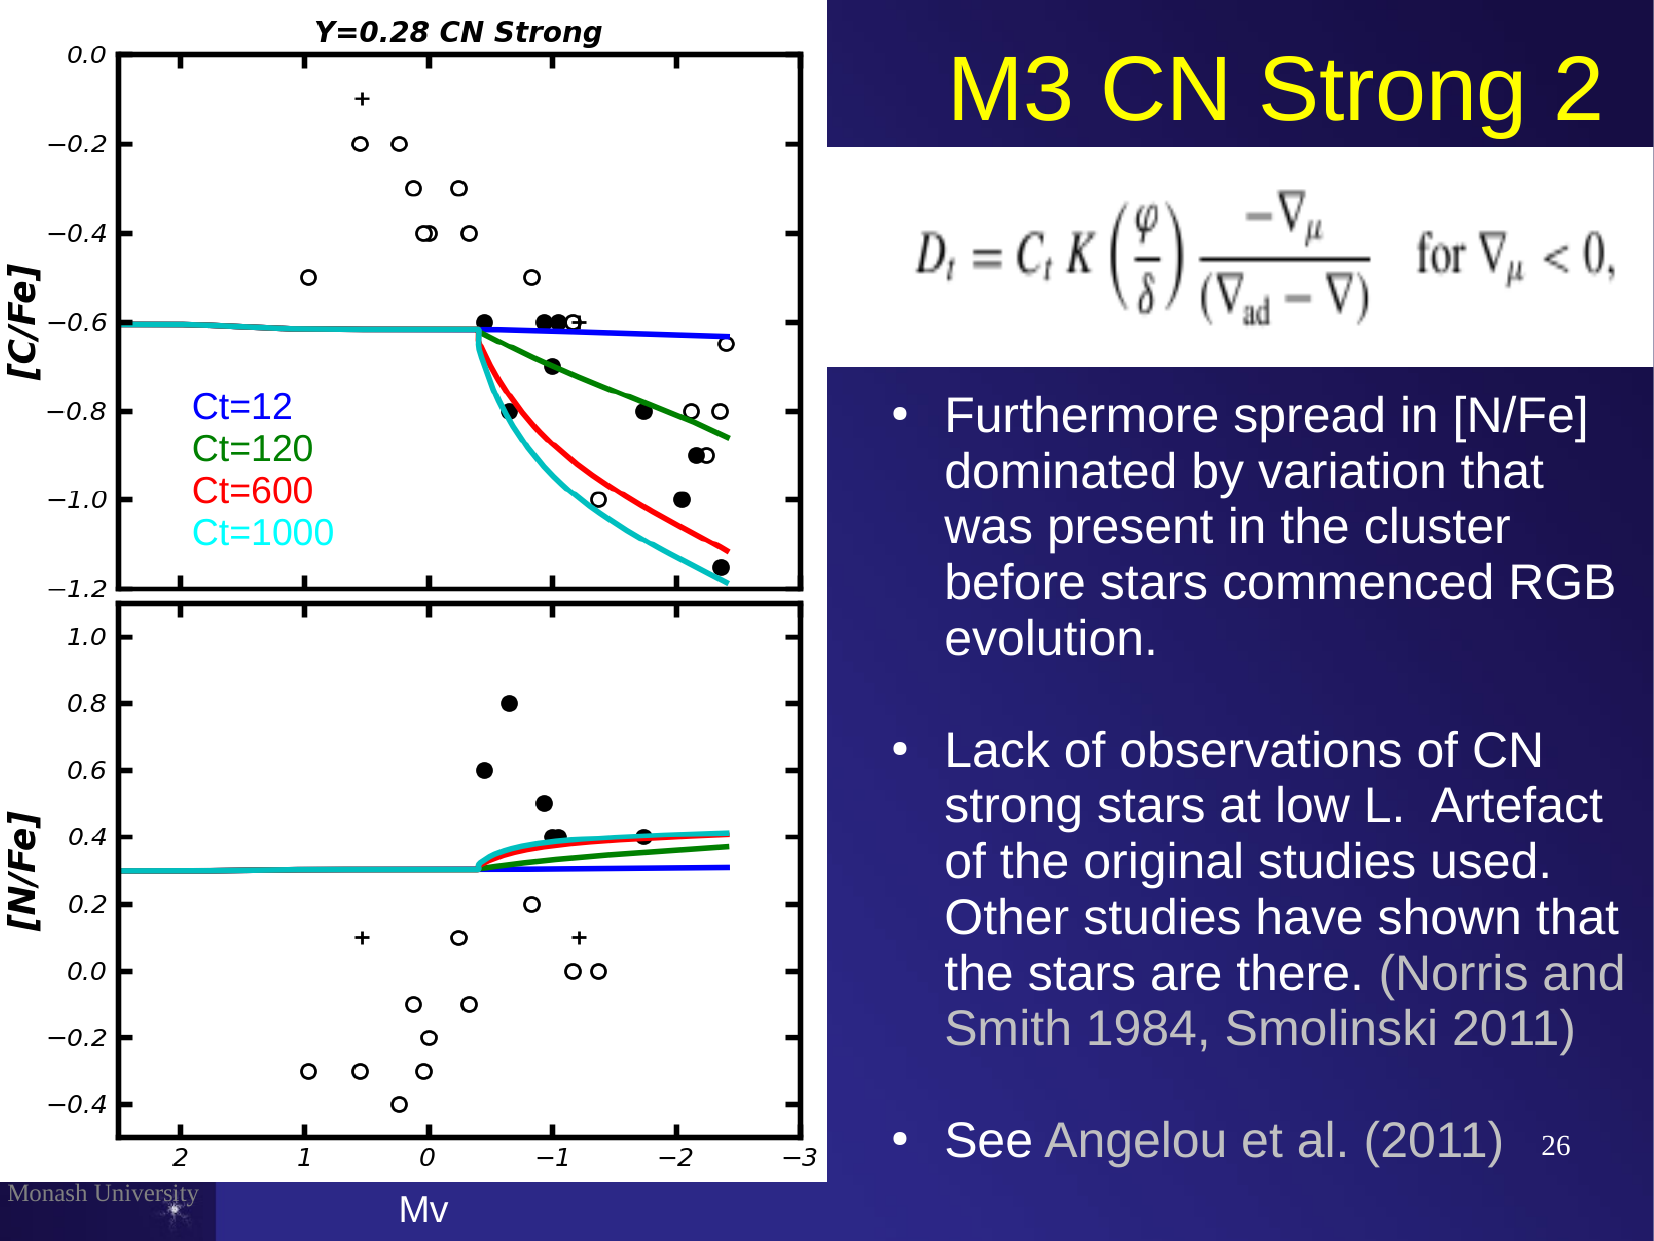

M3 CN Strong 2
Furthermore spread in [N/Fe] dominated by variation that was present in the cluster before stars commenced RGB evolution.
Lack of observations of CN strong stars at low L. Artefact of the original studies used. Other studies have shown that the stars are there. (Norris and Smith 1984, Smolinski 2011)
See Angelou et al. (2011)
Ct=12
Ct=120
Ct=600
Ct=1000
26
Mv